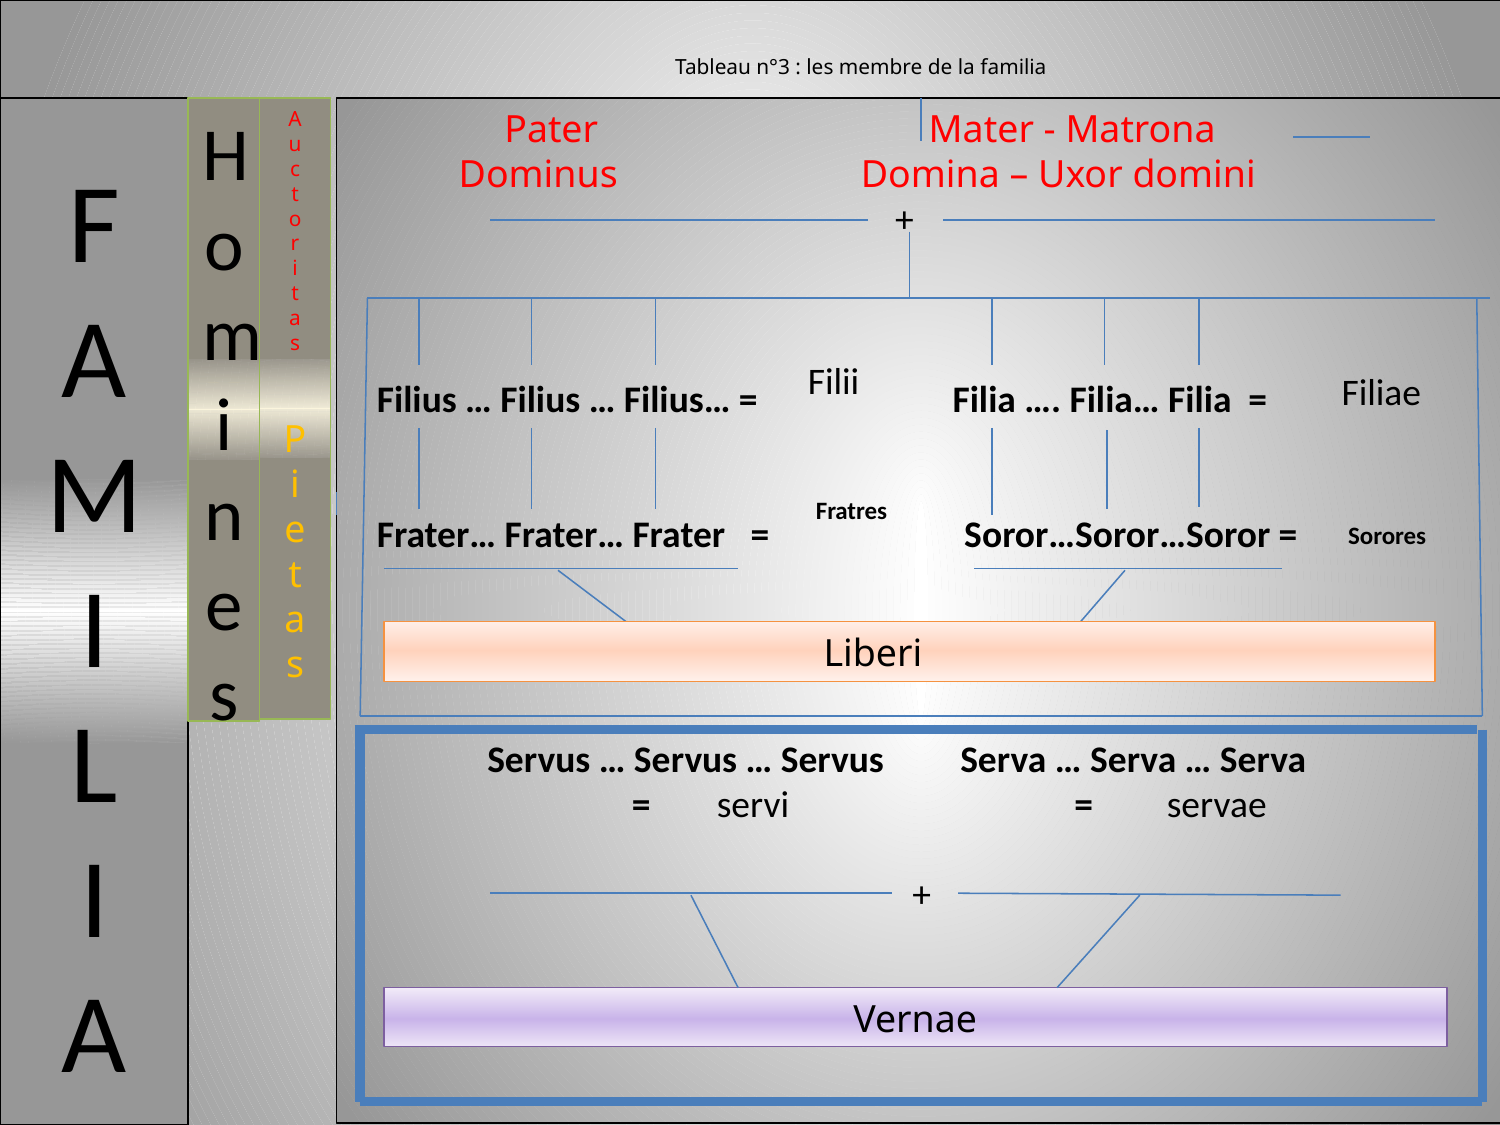

Tableau n°3 : les membre de la familia
#
F
A
M
I
L
I
A
H
o
m
i
n
e
s
A
u
c
t
o
r
i
t
a
s
P
i
e
t
a
s
 Pater Mater - Matrona
 Dominus Domina – Uxor domini
 +
 Filius … Filius … Filius… = Filia …. Filia… Filia =
 Frater… Frater… Frater = Soror…Soror…Soror =
 Servus … Servus … Servus Serva … Serva … Serva
 = =
 +
Filiae
Filii
Fratres
Sorores
 Liberi
servi
servae
Vernae